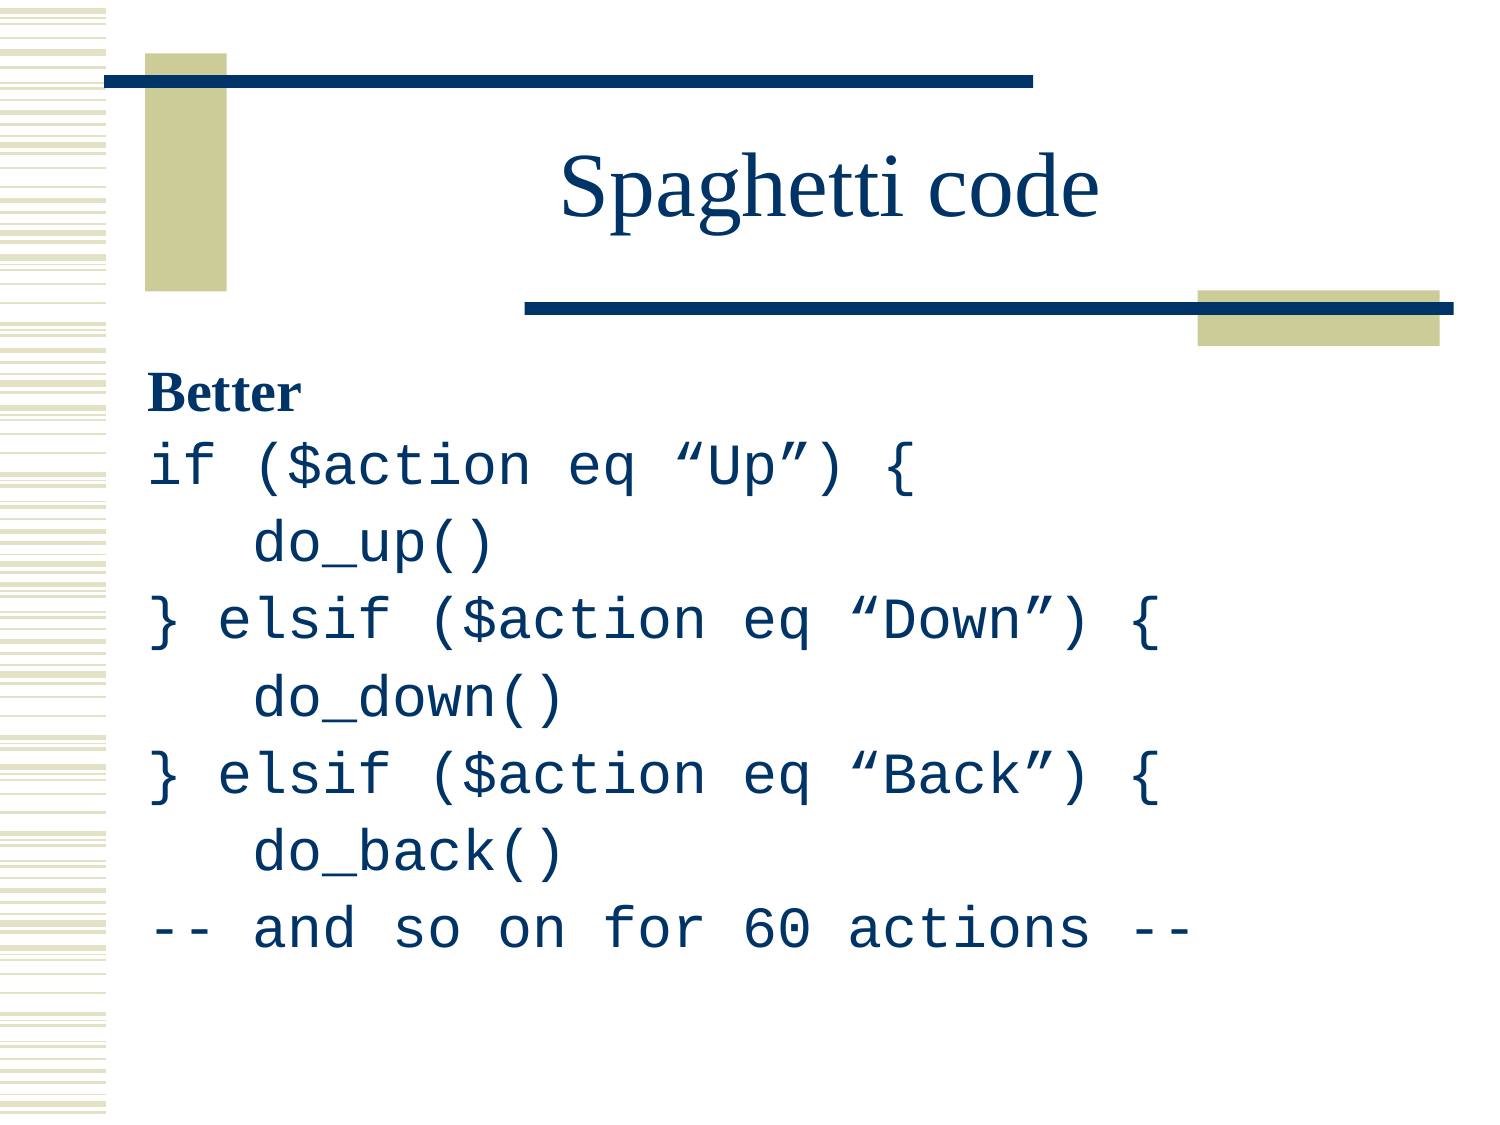

# Spaghetti code
Better
if ($action eq “Up”) {
 do_up()
} elsif ($action eq “Down”) {
 do_down()
} elsif ($action eq “Back”) {
 do_back()
-- and so on for 60 actions --